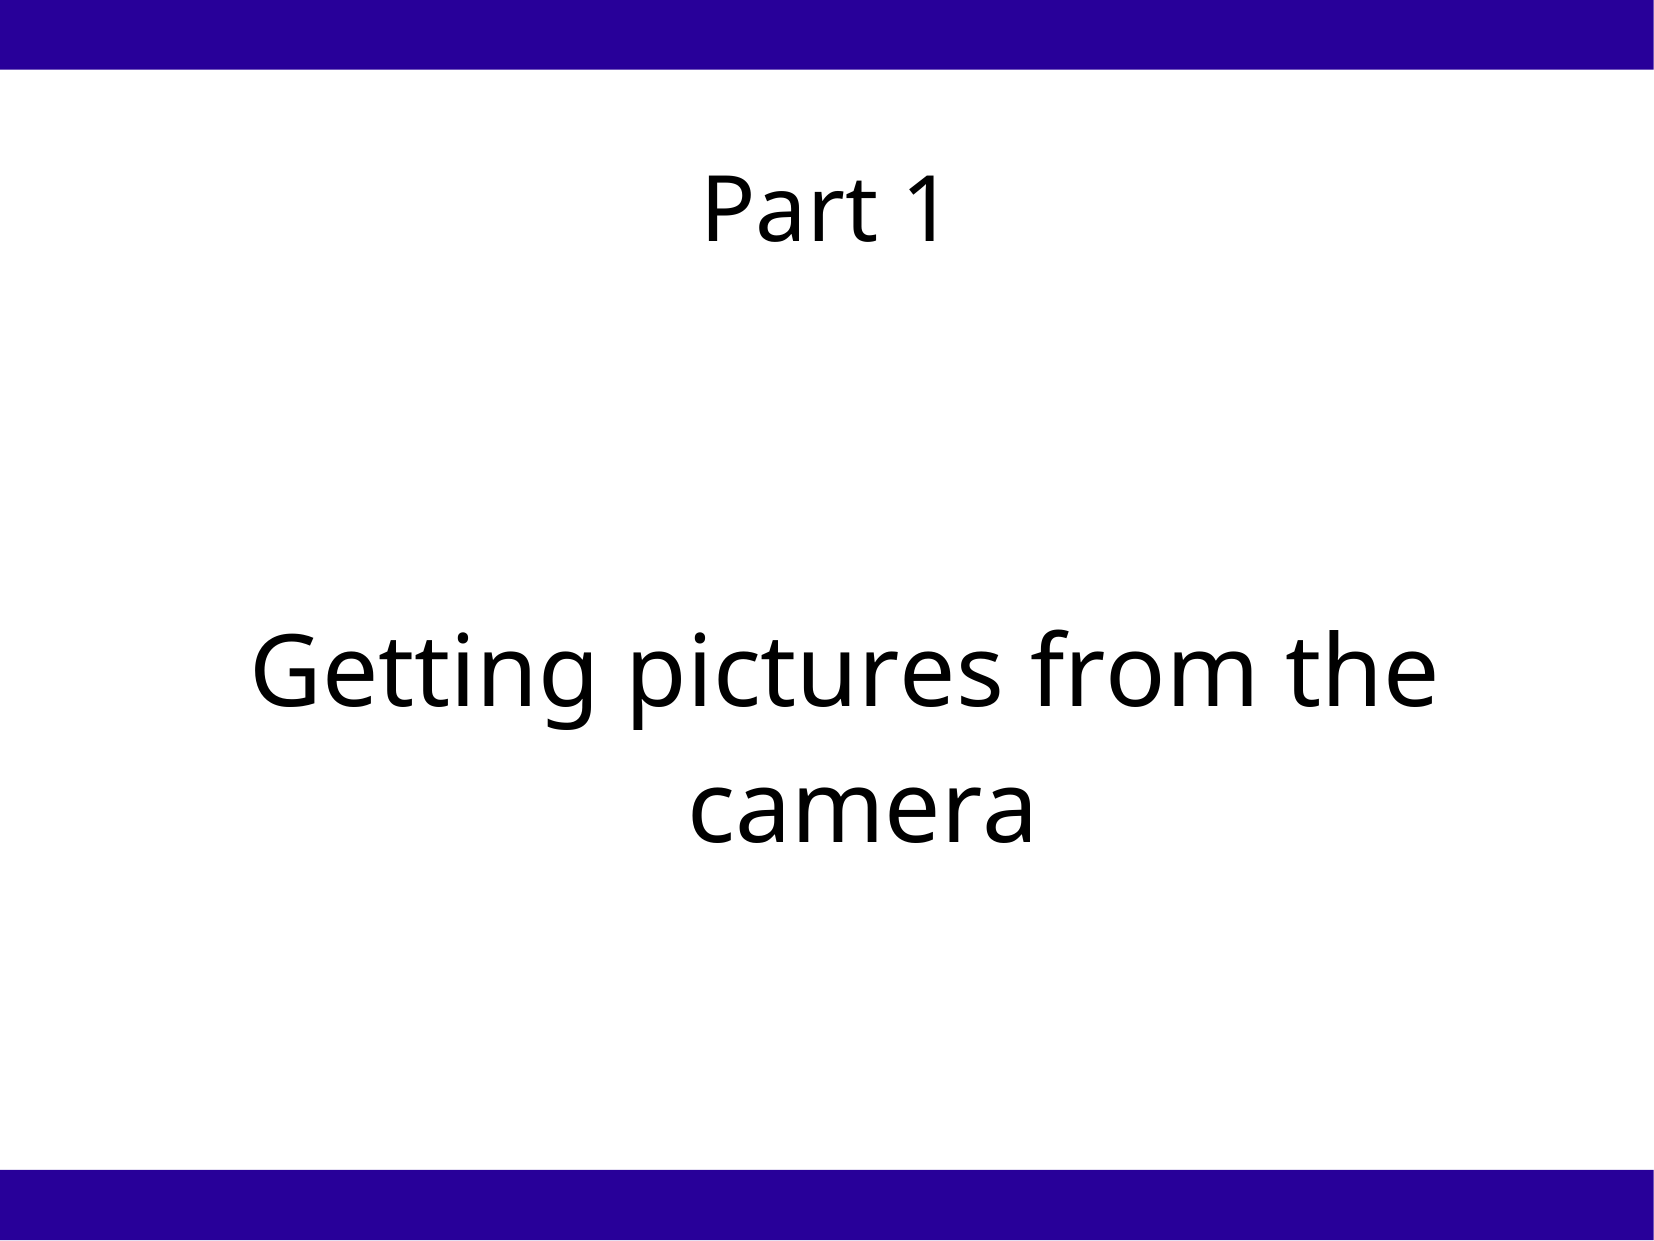

# Part 1
Getting pictures from the camera